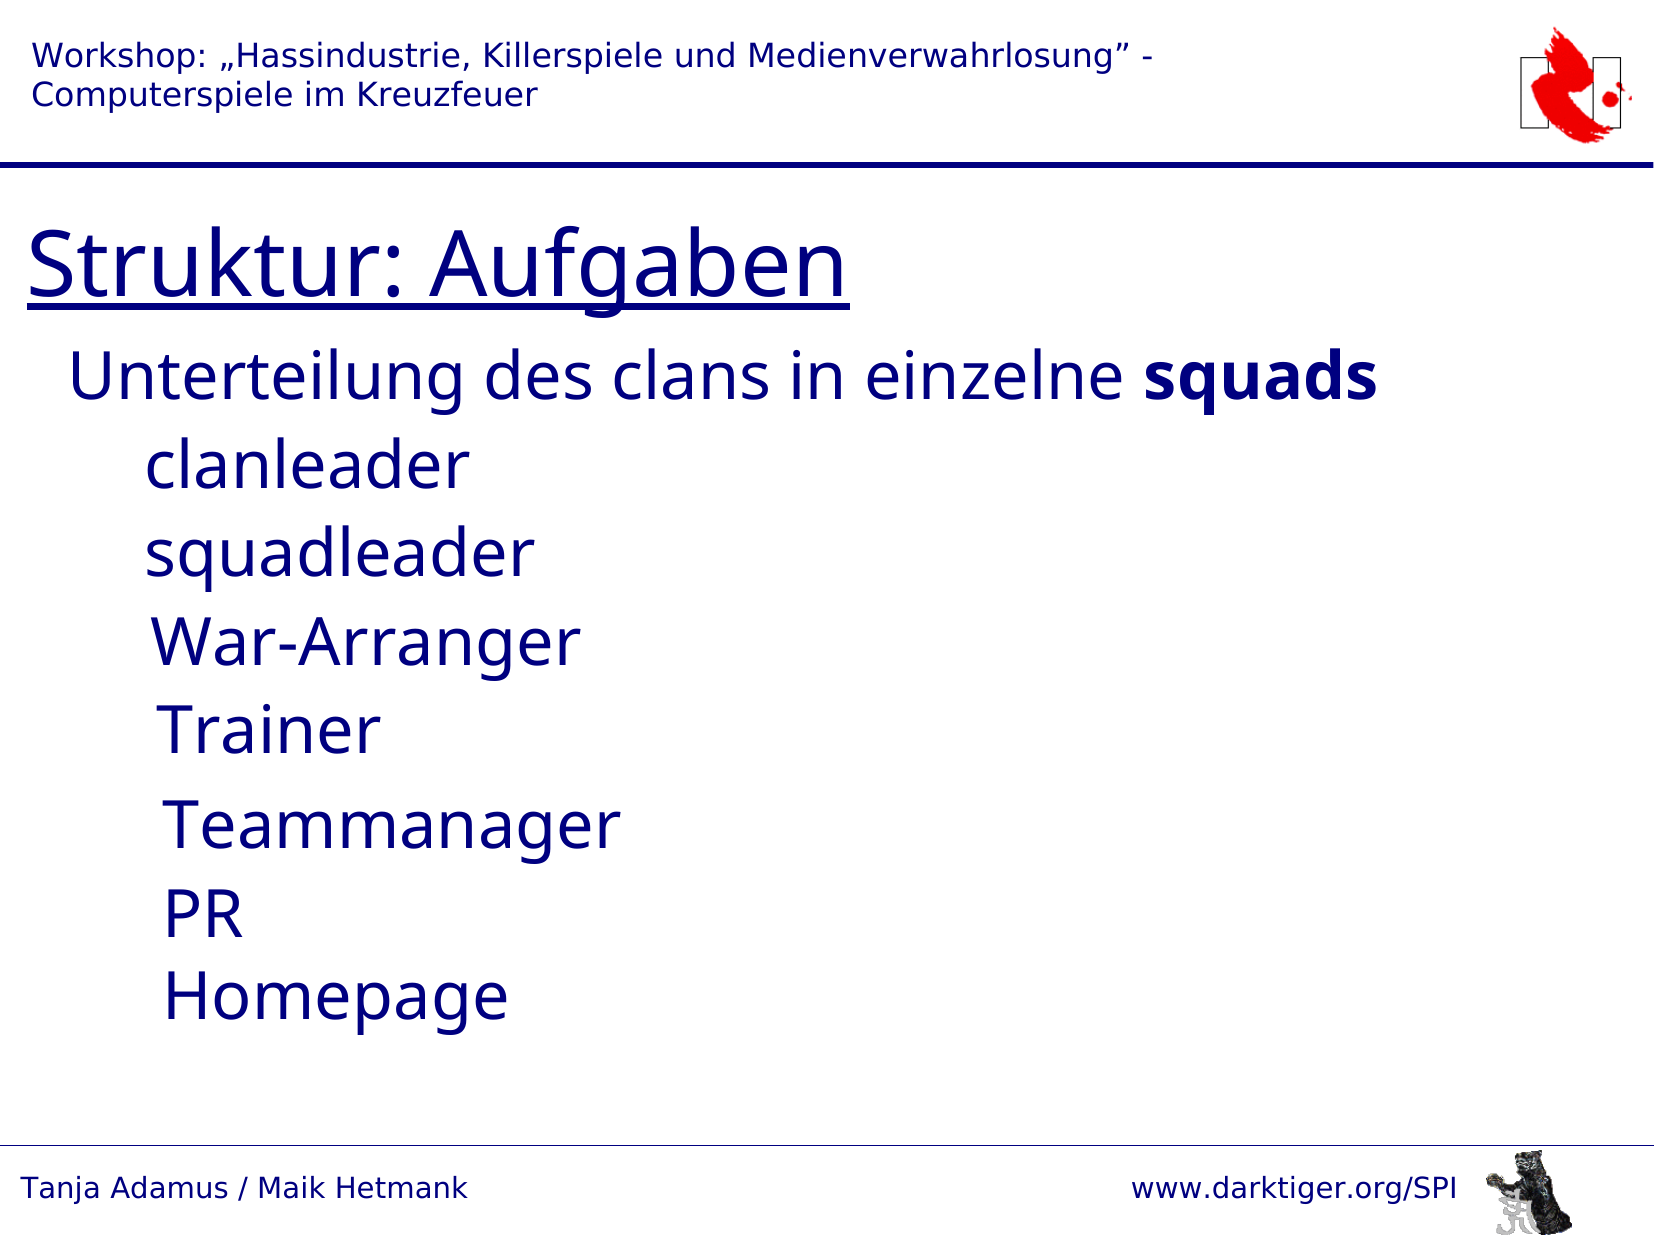

Workshop: „Hassindustrie, Killerspiele und Medienverwahrlosung” - Computerspiele im Kreuzfeuer
Struktur: Aufgaben
Unterteilung des clans in einzelne squads
clanleader
squadleader
War-Arranger
Trainer
Teammanager
PR
Homepage